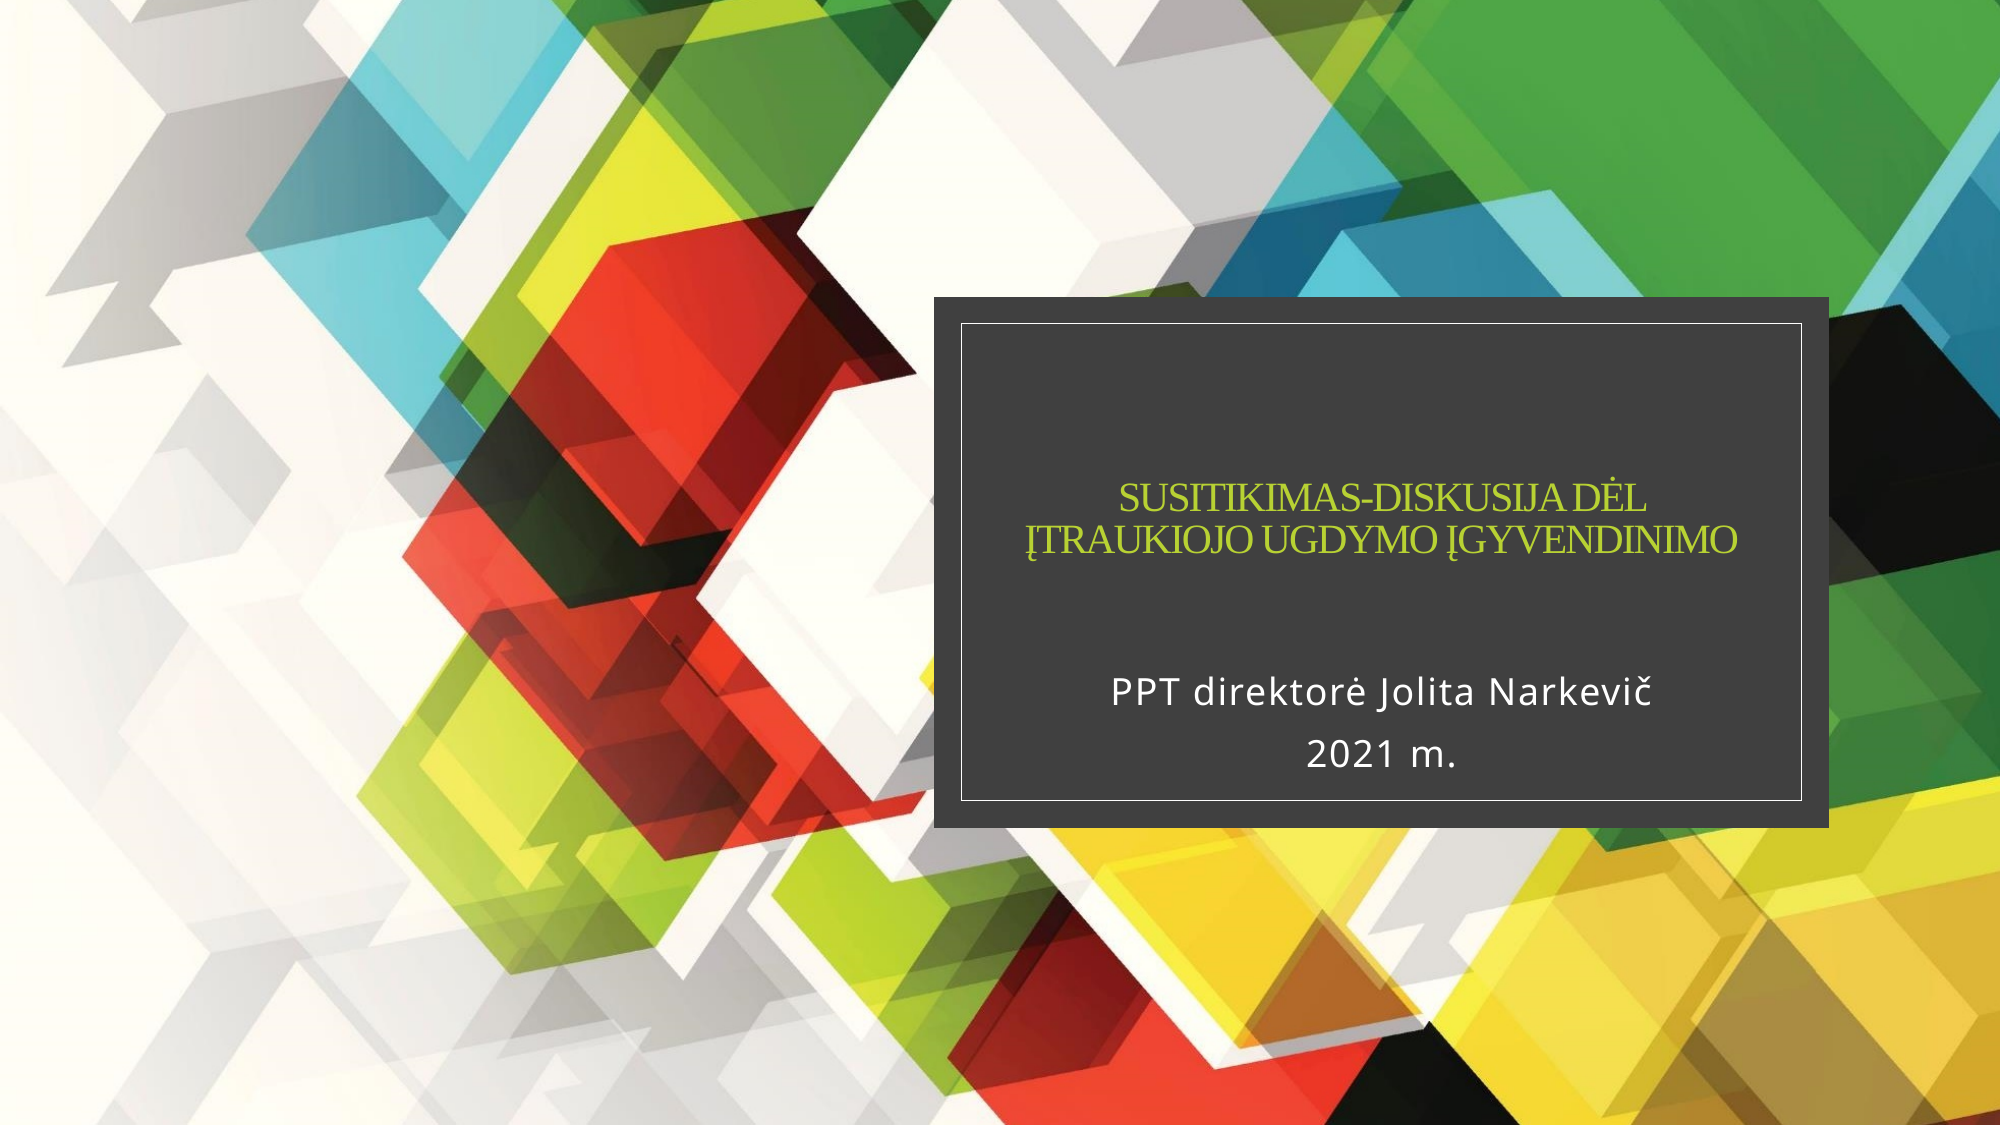

# Susitikimas-diskusija dėl įtraukiojo ugdymo įgyvendinimo
PPT direktorė Jolita Narkevič
2021 m.